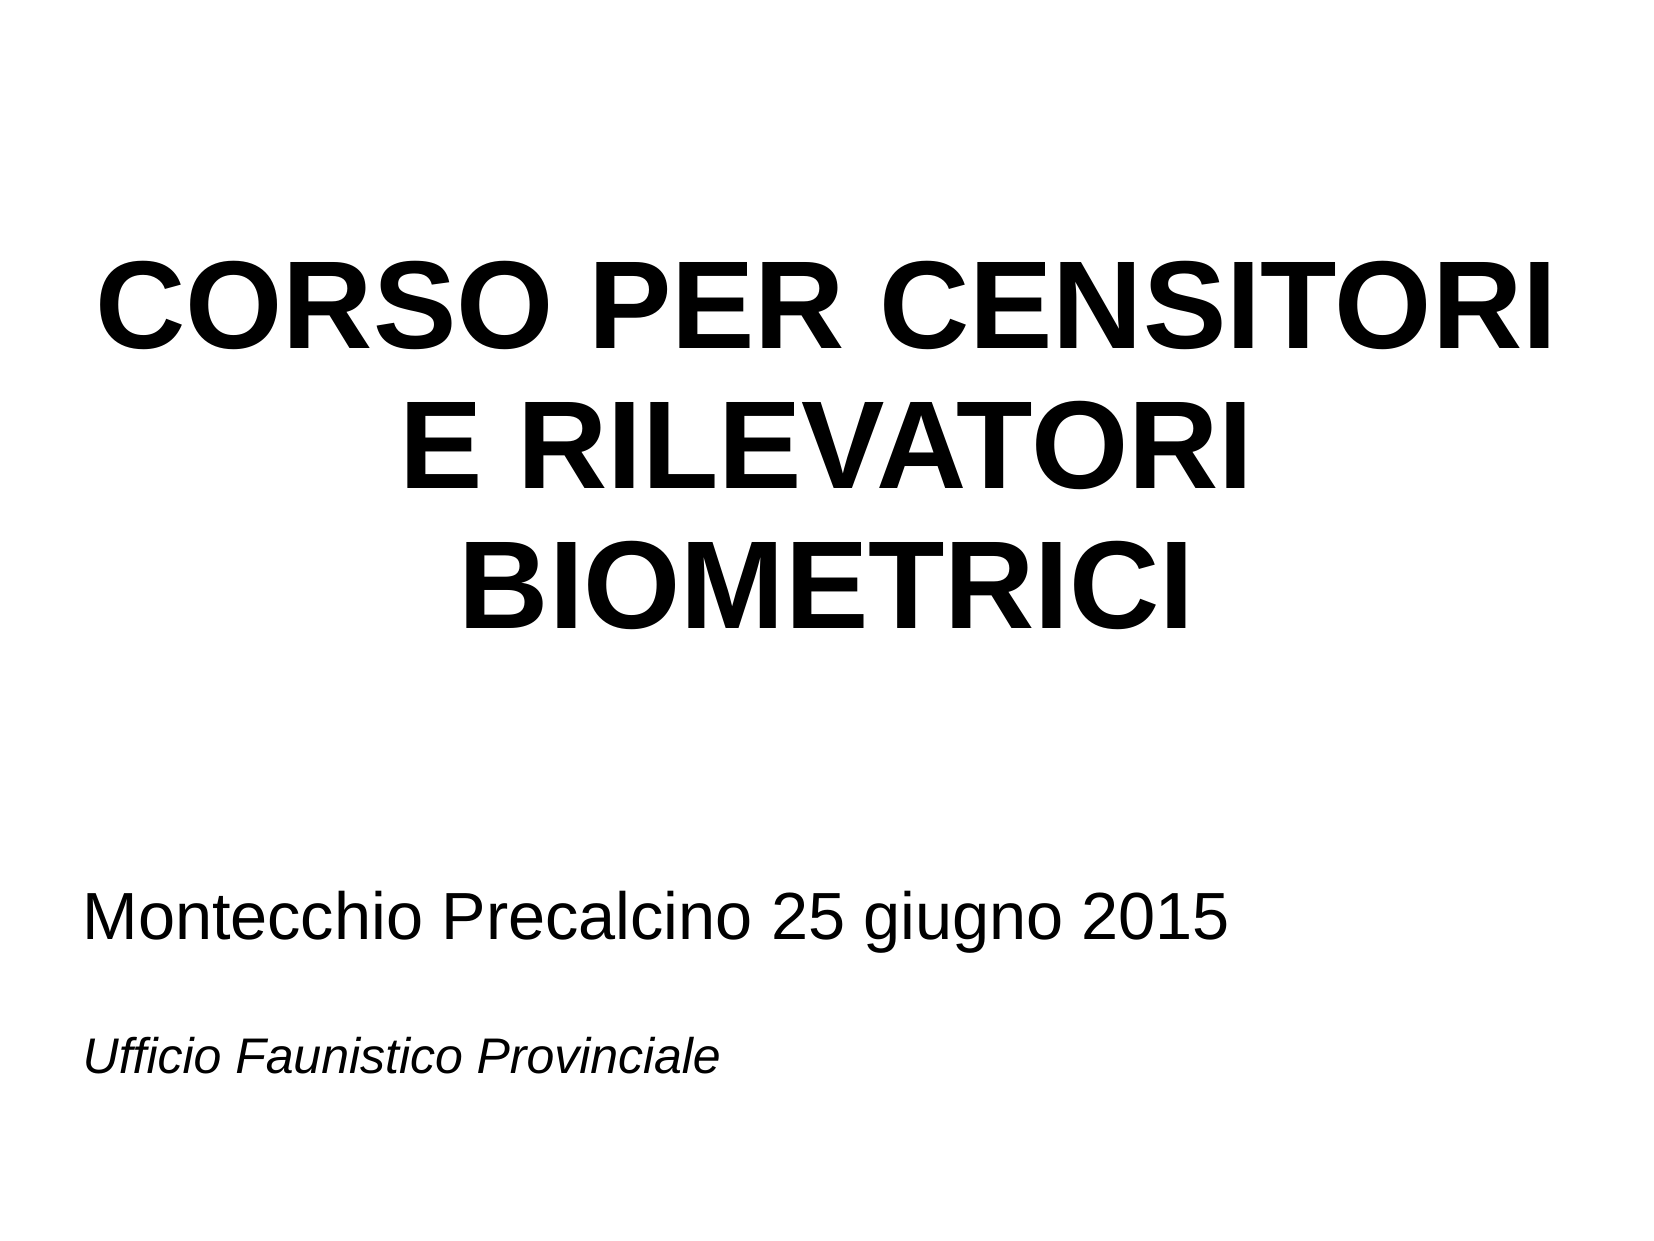

#
CORSO PER CENSITORI E RILEVATORI BIOMETRICI
Montecchio Precalcino 25 giugno 2015
Ufficio Faunistico Provinciale